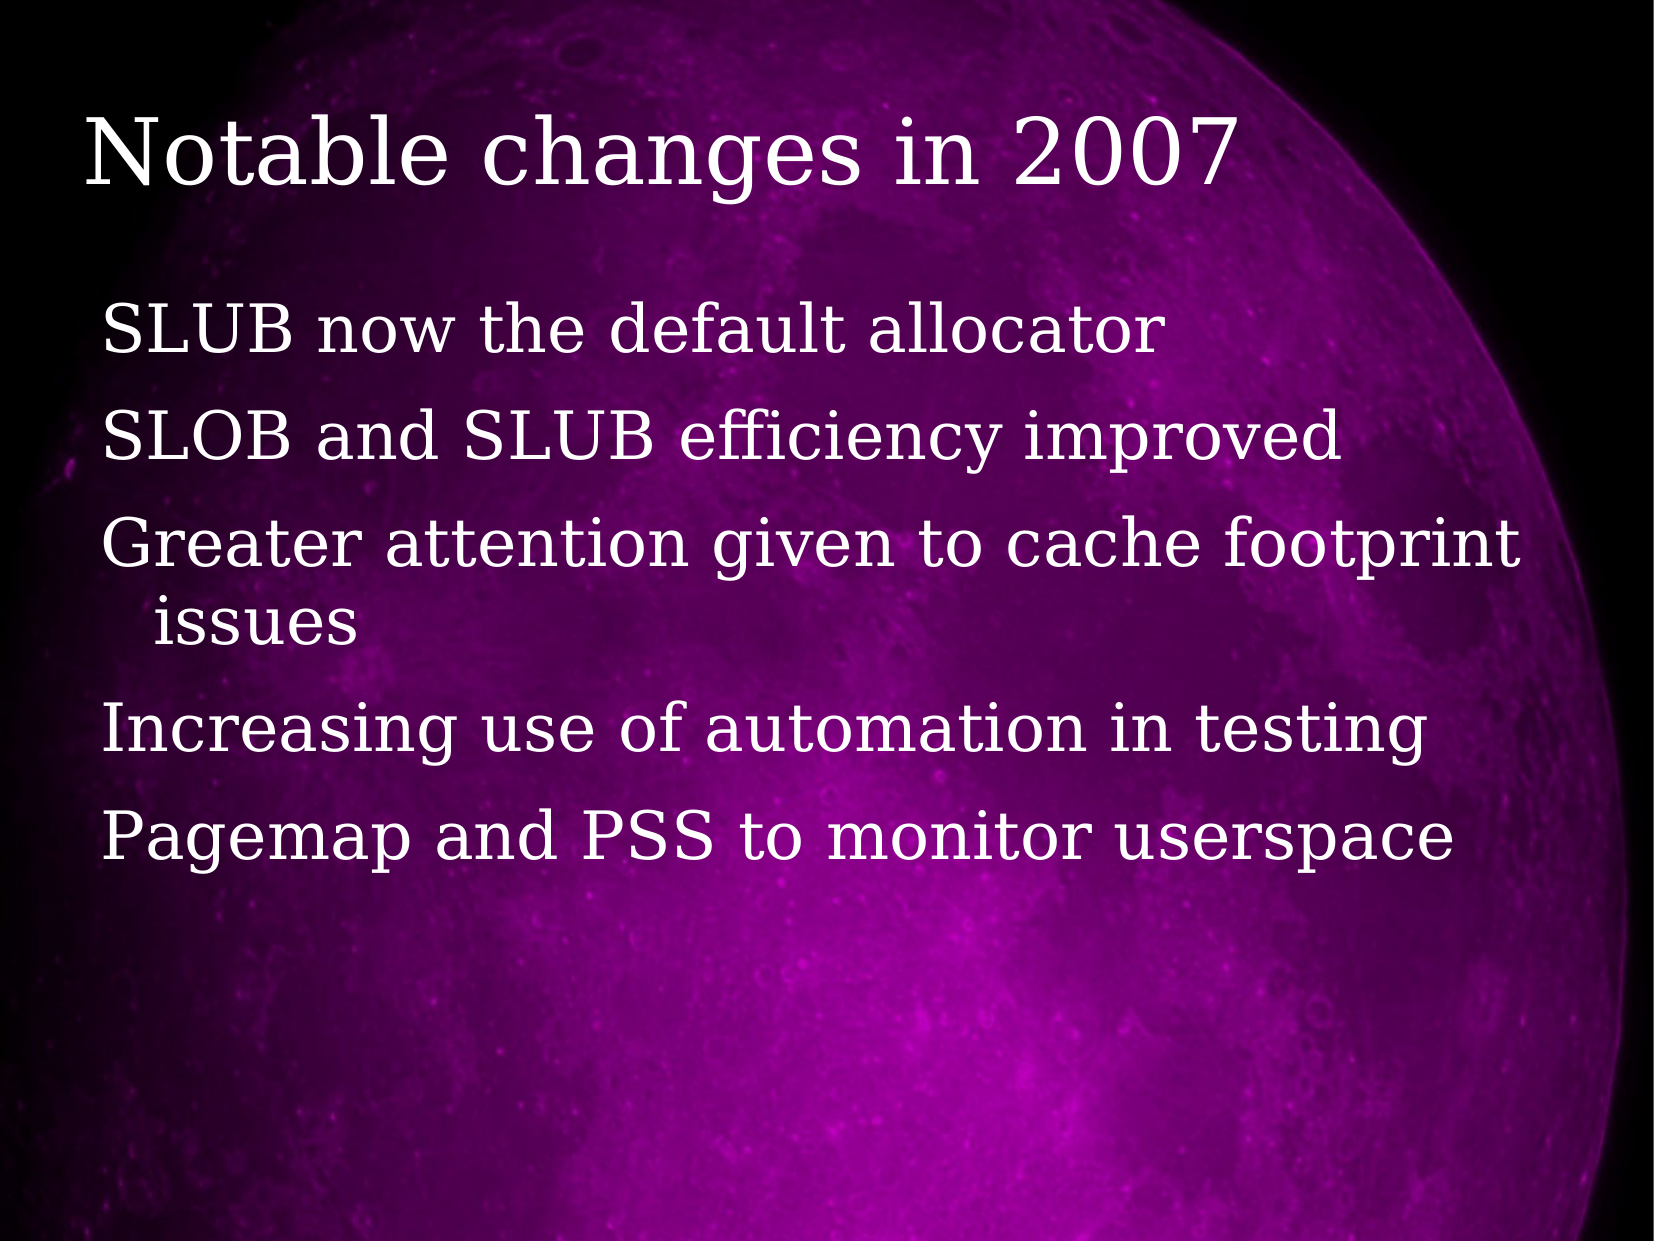

# Notable changes in 2007
SLUB now the default allocator
SLOB and SLUB efficiency improved
Greater attention given to cache footprint issues
Increasing use of automation in testing
Pagemap and PSS to monitor userspace